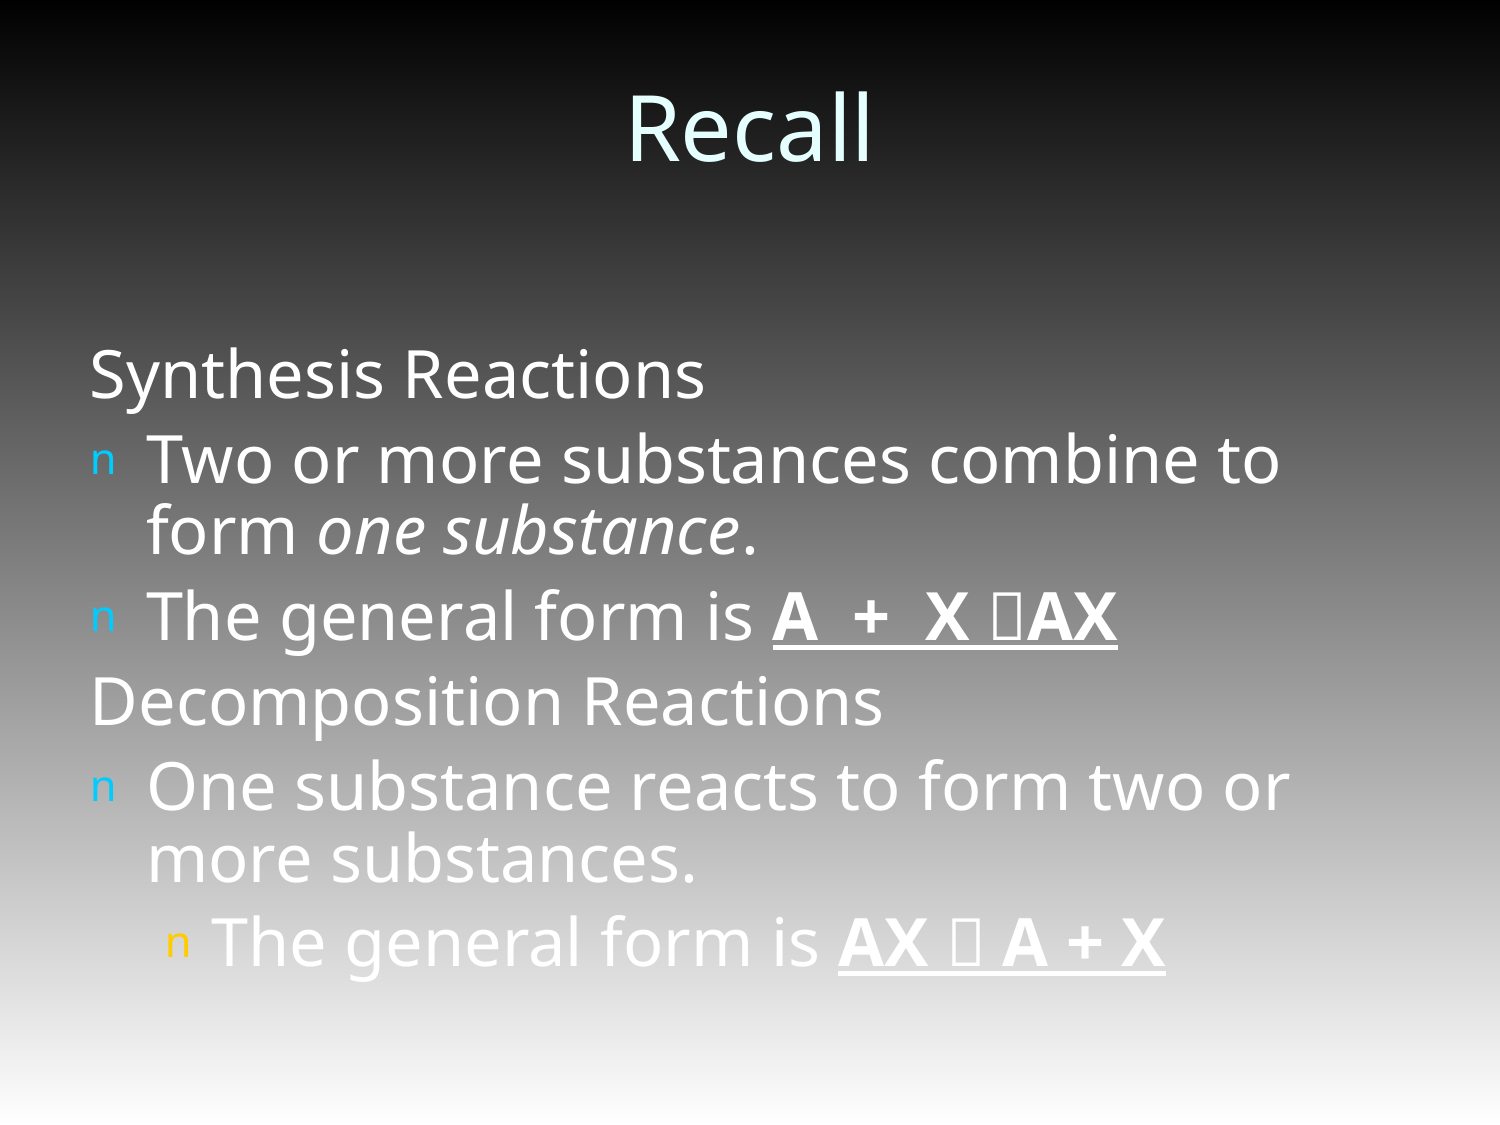

# Recall
Synthesis Reactions
Two or more substances combine to form one substance.
The general form is A + X AX
Decomposition Reactions
One substance reacts to form two or more substances.
The general form is AX  A + X